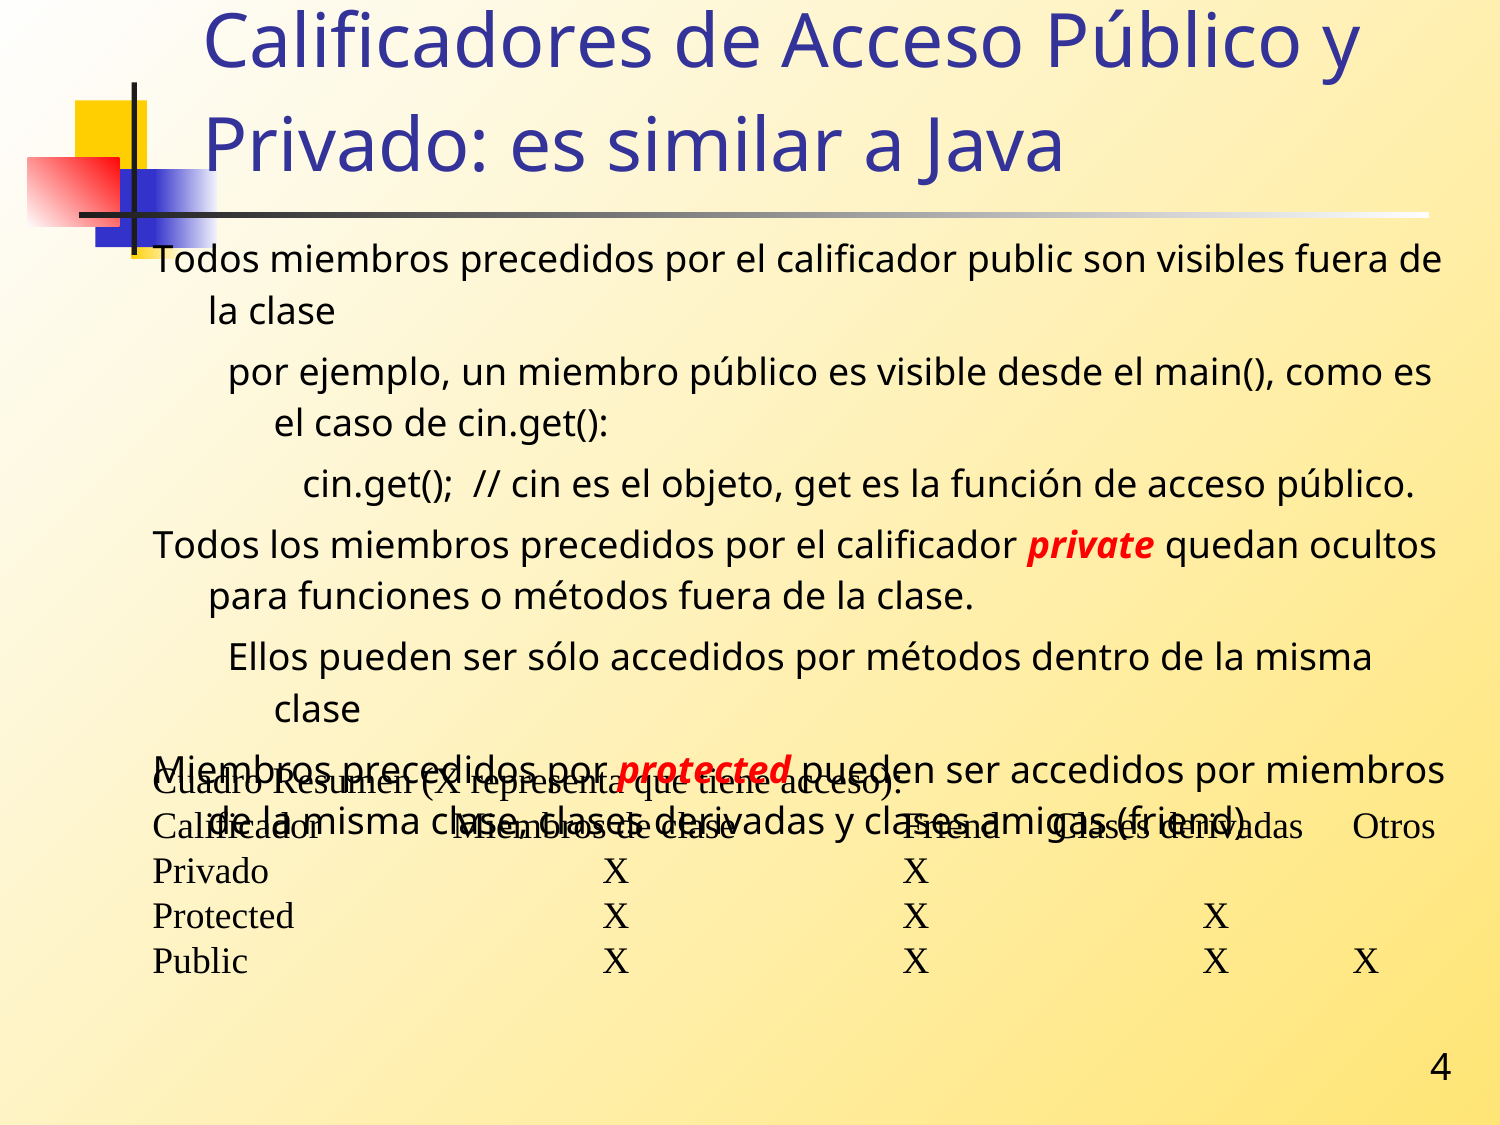

# Calificadores de Acceso Público y Privado: es similar a Java
Todos miembros precedidos por el calificador public son visibles fuera de la clase
por ejemplo, un miembro público es visible desde el main(), como es el caso de cin.get():
cin.get(); // cin es el objeto, get es la función de acceso público.
Todos los miembros precedidos por el calificador private quedan ocultos para funciones o métodos fuera de la clase.
Ellos pueden ser sólo accedidos por métodos dentro de la misma clase
Miembros precedidos por protected pueden ser accedidos por miembros de la misma clase, clases derivadas y clases amigas (friend)‏
Cuadro Resumen (X representa que tiene acceso):
Calificador 	Miembros de clase		Friend	Clases derivadas	Otros
Privado			X		X
Protected			X		X		X
Public			X		X		X	X
4